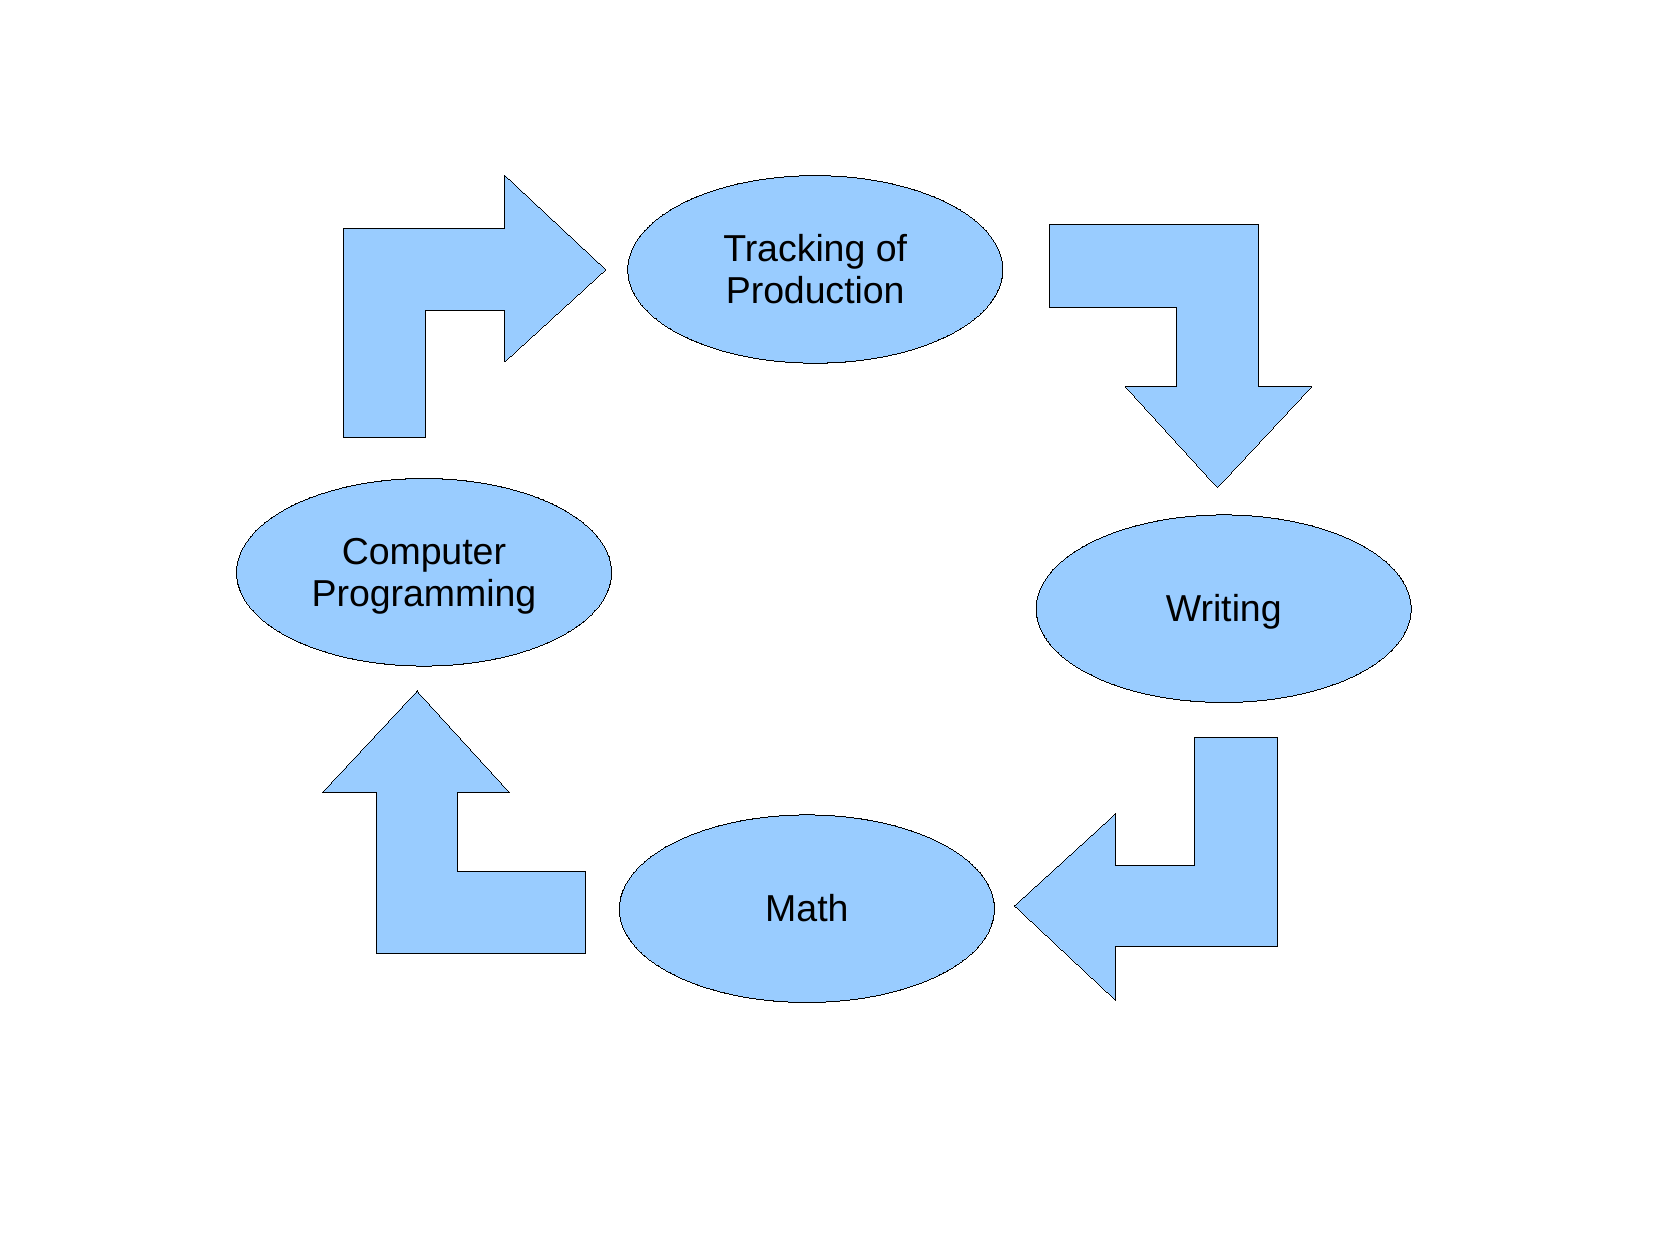

Tracking of
Production
Computer
Programming
Writing
Math